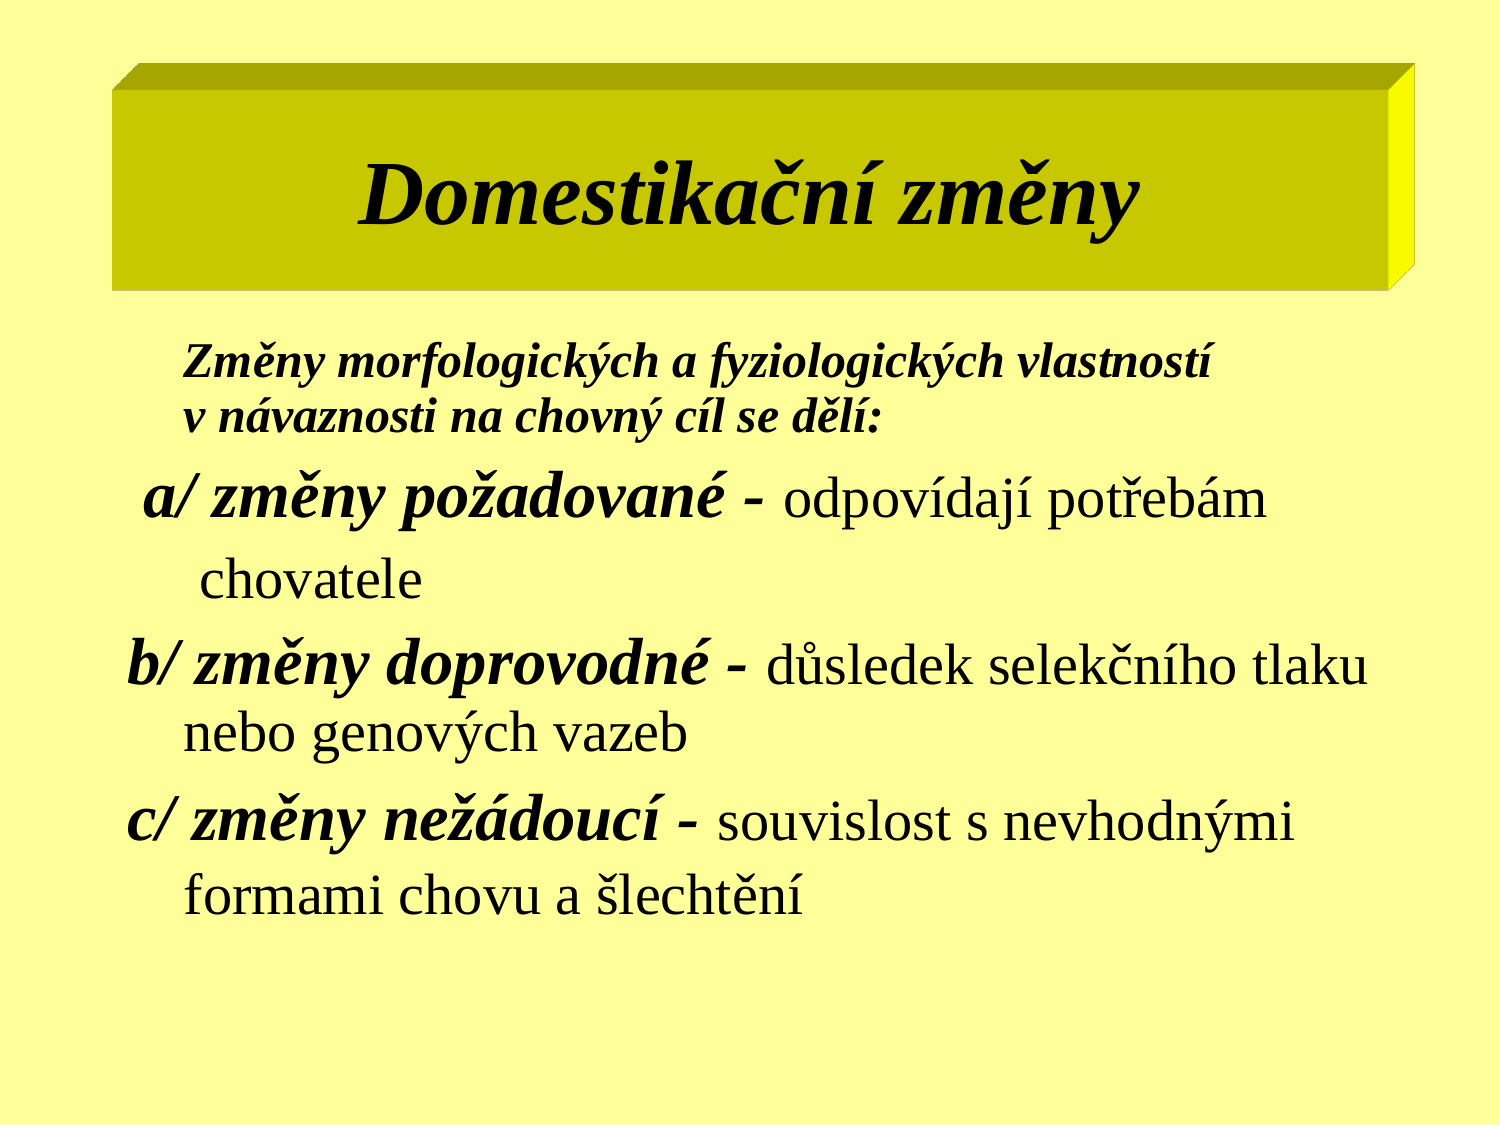

# Domestikační změny
	Změny morfologických a fyziologických vlastností v návaznosti na chovný cíl se dělí:
 a/ změny požadované - odpovídají potřebám
 chovatele
b/ změny doprovodné - důsledek selekčního tlaku nebo genových vazeb
c/ změny nežádoucí - souvislost s nevhodnými formami chovu a šlechtění